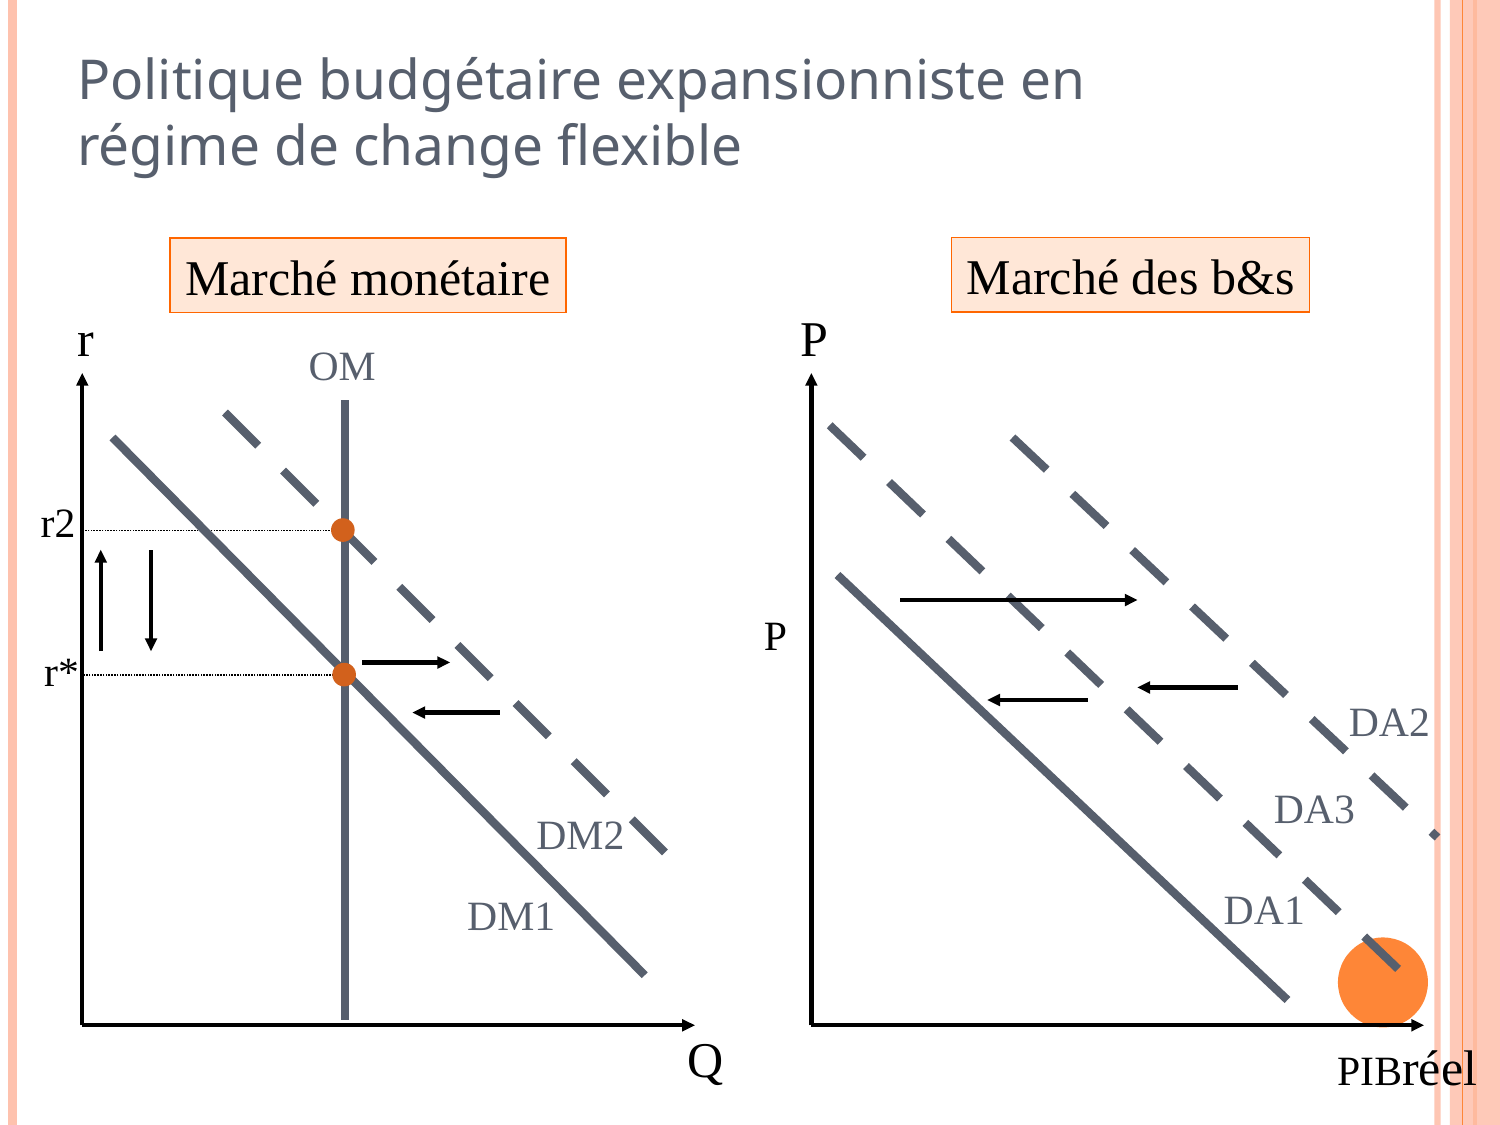

Politique budgétaire expansionniste en
régime de change flexible
Marché des b&s
Marché monétaire
r
P
OM
r2
P
r*
DA2
DA3
DM2
DA1
DM1
Q
PIBréel